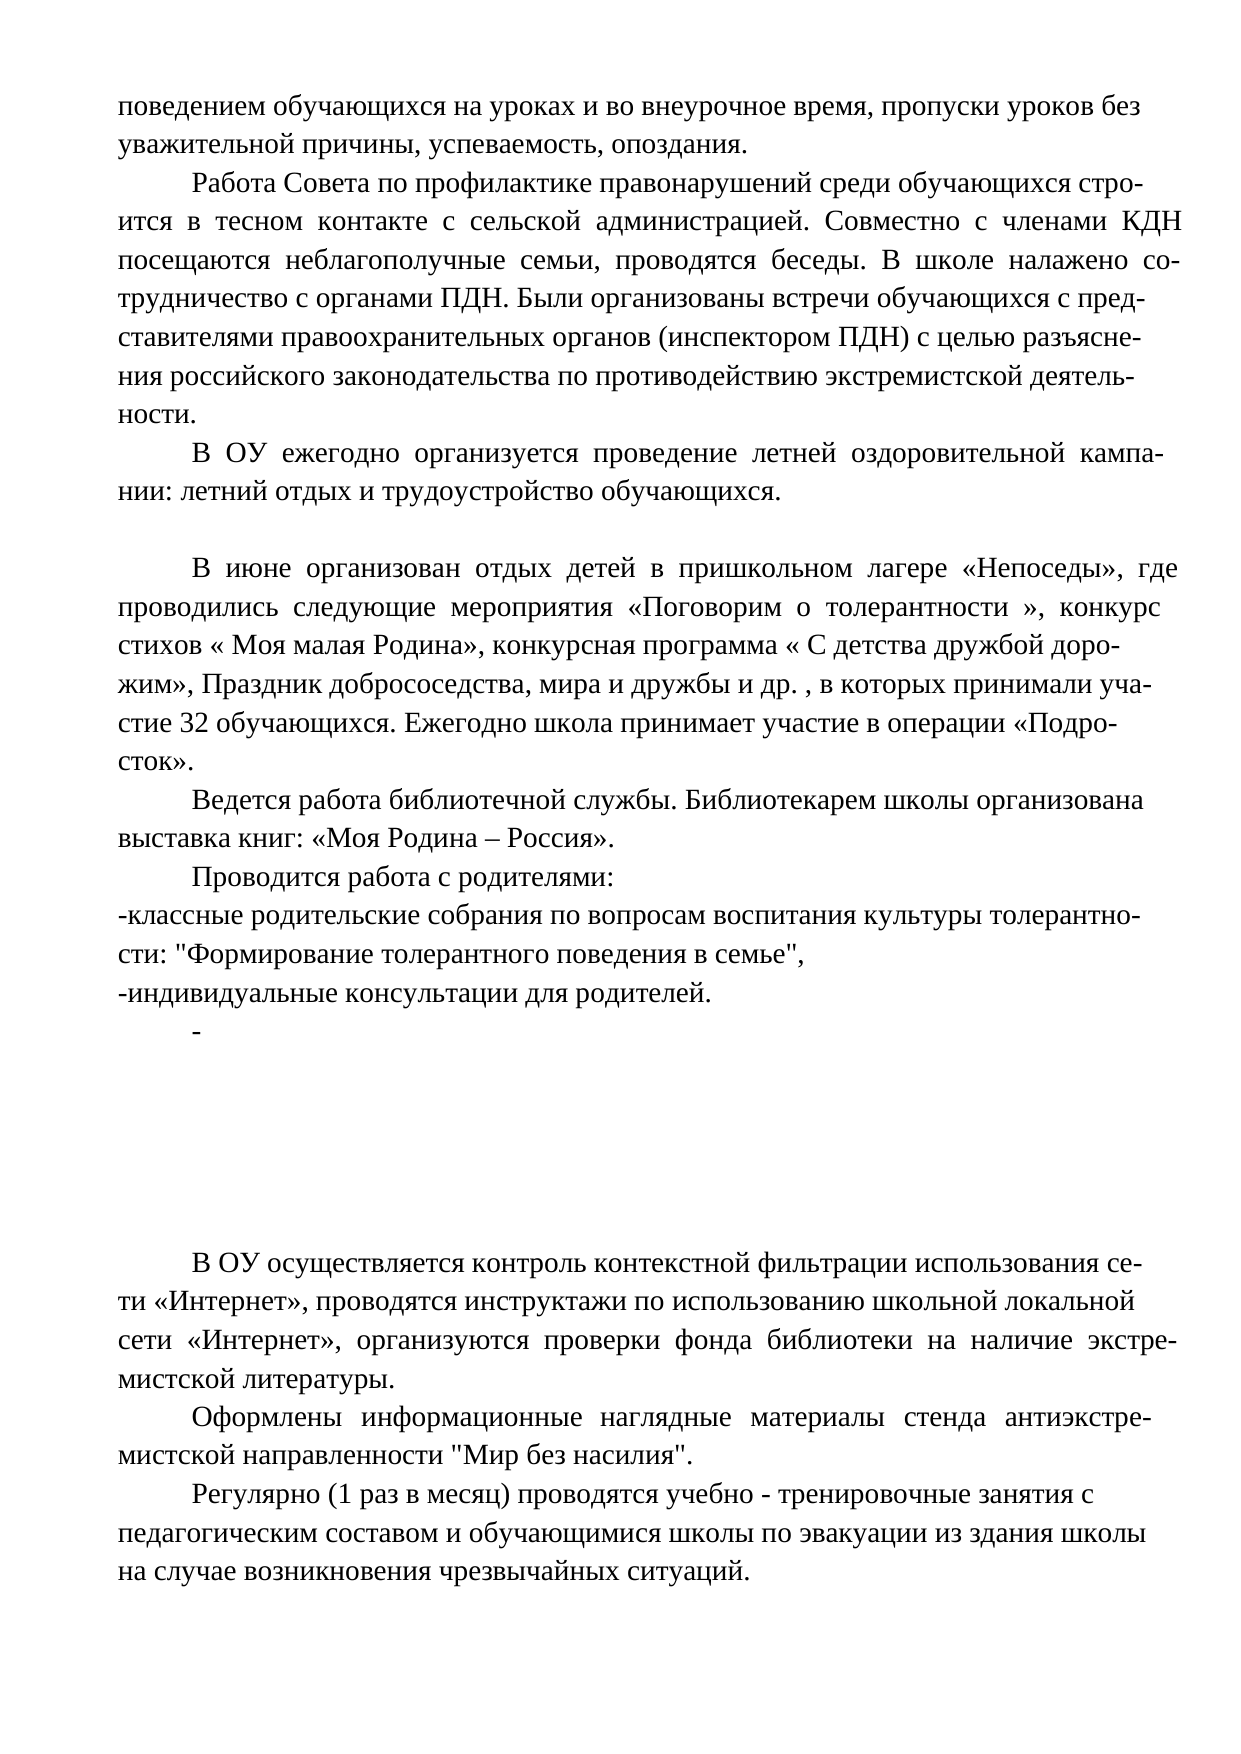

поведением обучающихся на уроках и во внеурочное время, пропуски уроков без
уважительной причины, успеваемость, опоздания.
Работа Совета по профилактике правонарушений среди обучающихся стро-
ится в тесном контакте с сельской администрацией. Совместно с членами КДН
посещаются неблагополучные семьи, проводятся беседы. В школе налажено со-
трудничество с органами ПДН. Были организованы встречи обучающихся с пред-
ставителями правоохранительных органов (инспектором ПДН) с целью разъясне-
ния российского законодательства по противодействию экстремистской деятель-
ности.
В ОУ ежегодно организуется проведение летней оздоровительной кампа-
нии: летний отдых и трудоустройство обучающихся.
В июне организован отдых детей в пришкольном лагере «Непоседы», где
проводились следующие мероприятия «Поговорим о толерантности », конкурс
стихов « Моя малая Родина», конкурсная программа « С детства дружбой доро-
жим», Праздник добрососедства, мира и дружбы и др. , в которых принимали уча-
стие 32 обучающихся. Ежегодно школа принимает участие в операции «Подро-
сток».
Ведется работа библиотечной службы. Библиотекарем школы организована
выставка книг: «Моя Родина – Россия».
Проводится работа с родителями:
-классные родительские собрания по вопросам воспитания культуры толерантно-
сти: "Формирование толерантного поведения в семье",
-индивидуальные консультации для родителей.
-
В ОУ осуществляется контроль контекстной фильтрации использования се-
ти «Интернет», проводятся инструктажи по использованию школьной локальной
сети «Интернет», организуются проверки фонда библиотеки на наличие экстре-
мистской литературы.
Оформлены
информационные
наглядные
материалы
стенда
антиэкстре-
мистской направленности "Мир без насилия".
Регулярно (1 раз в месяц) проводятся учебно - тренировочные занятия с
педагогическим составом и обучающимися школы по эвакуации из здания школы
на случае возникновения чрезвычайных ситуаций.